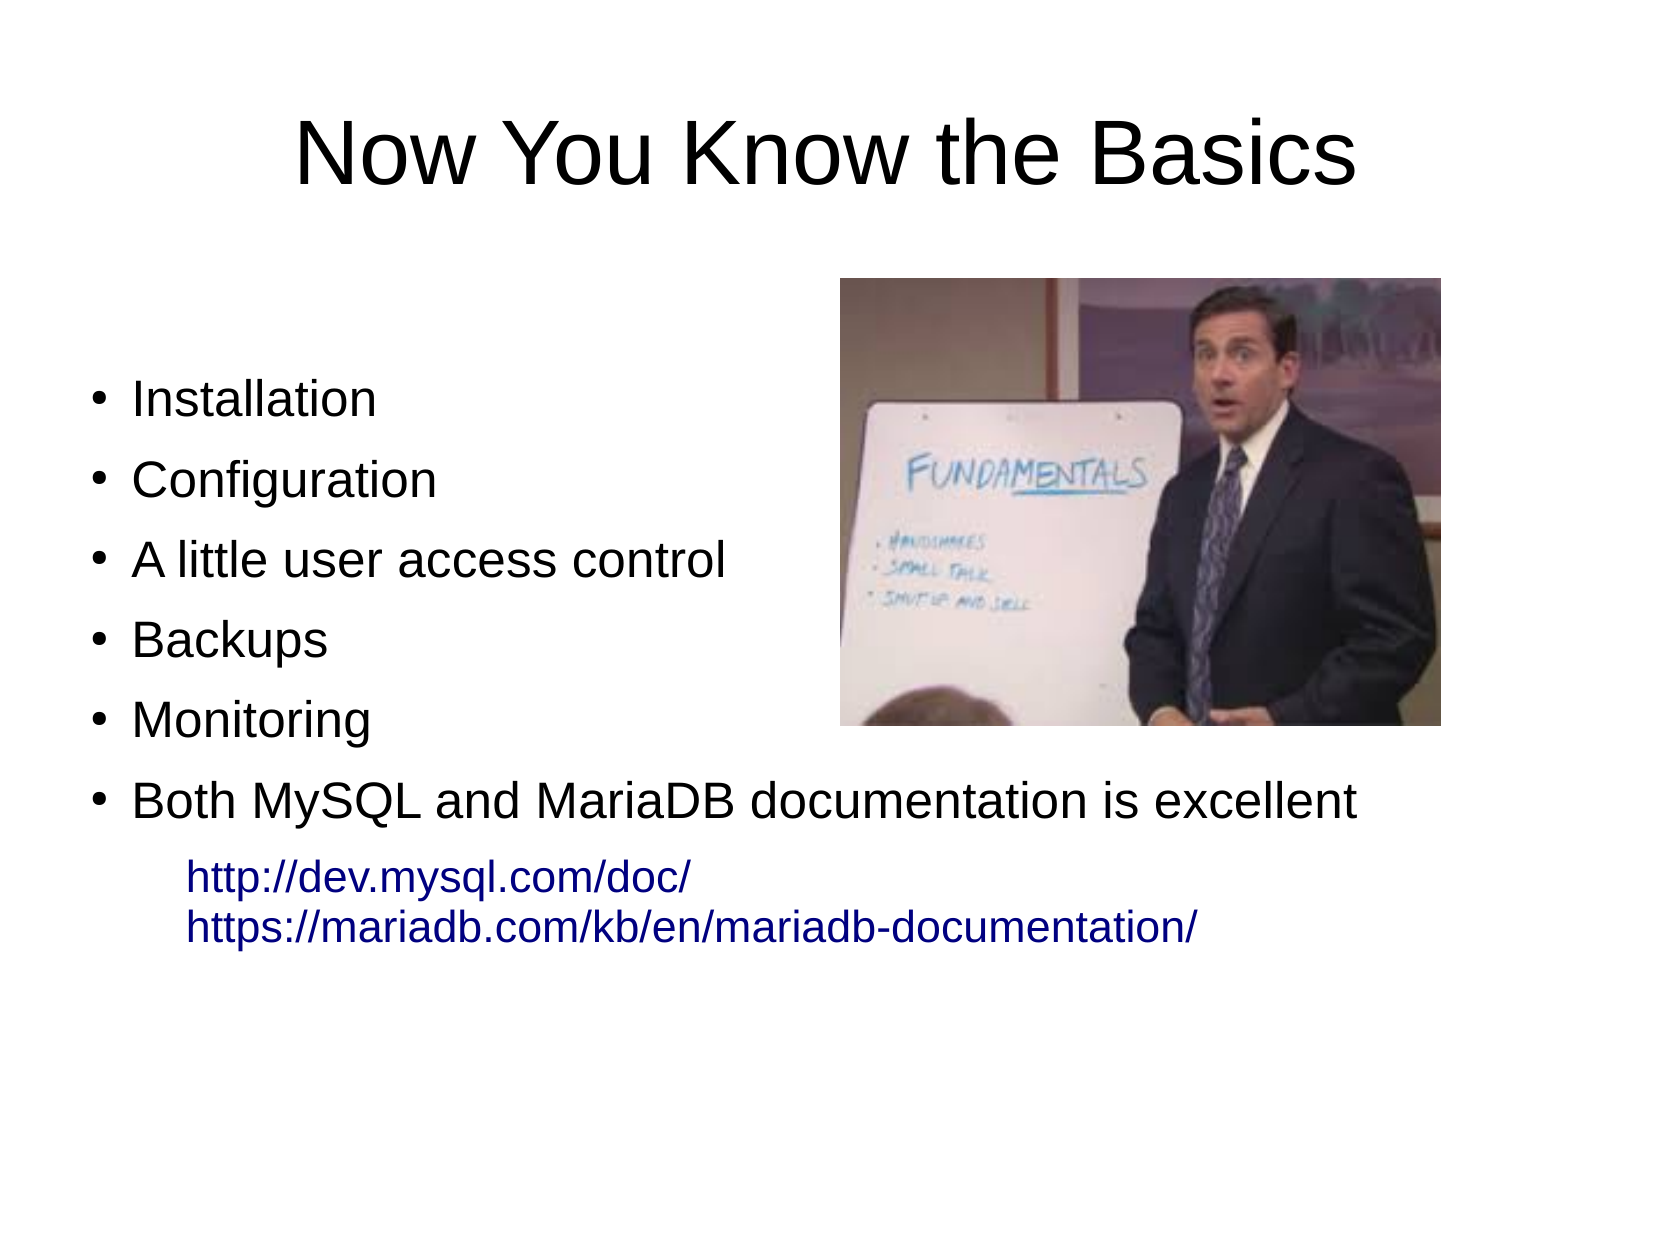

# Now You Know the Basics
Installation
Configuration
A little user access control
Backups
Monitoring
Both MySQL and MariaDB documentation is excellent
http://dev.mysql.com/doc/https://mariadb.com/kb/en/mariadb-documentation/